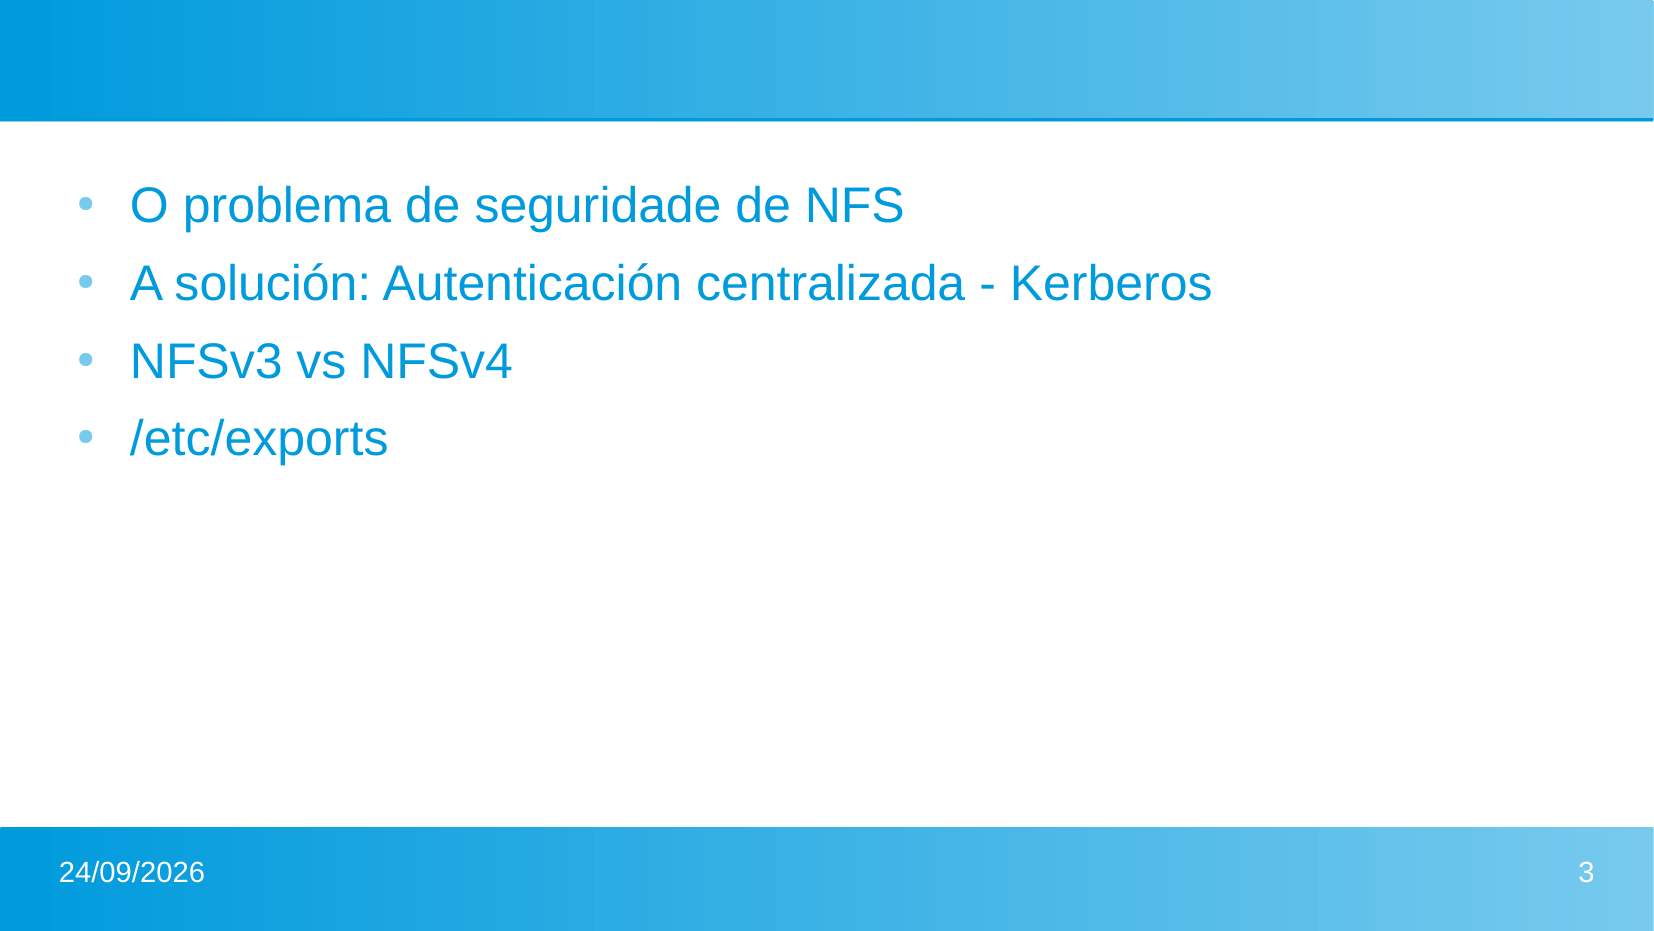

#
O problema de seguridade de NFS
A solución: Autenticación centralizada - Kerberos
NFSv3 vs NFSv4
/etc/exports
3